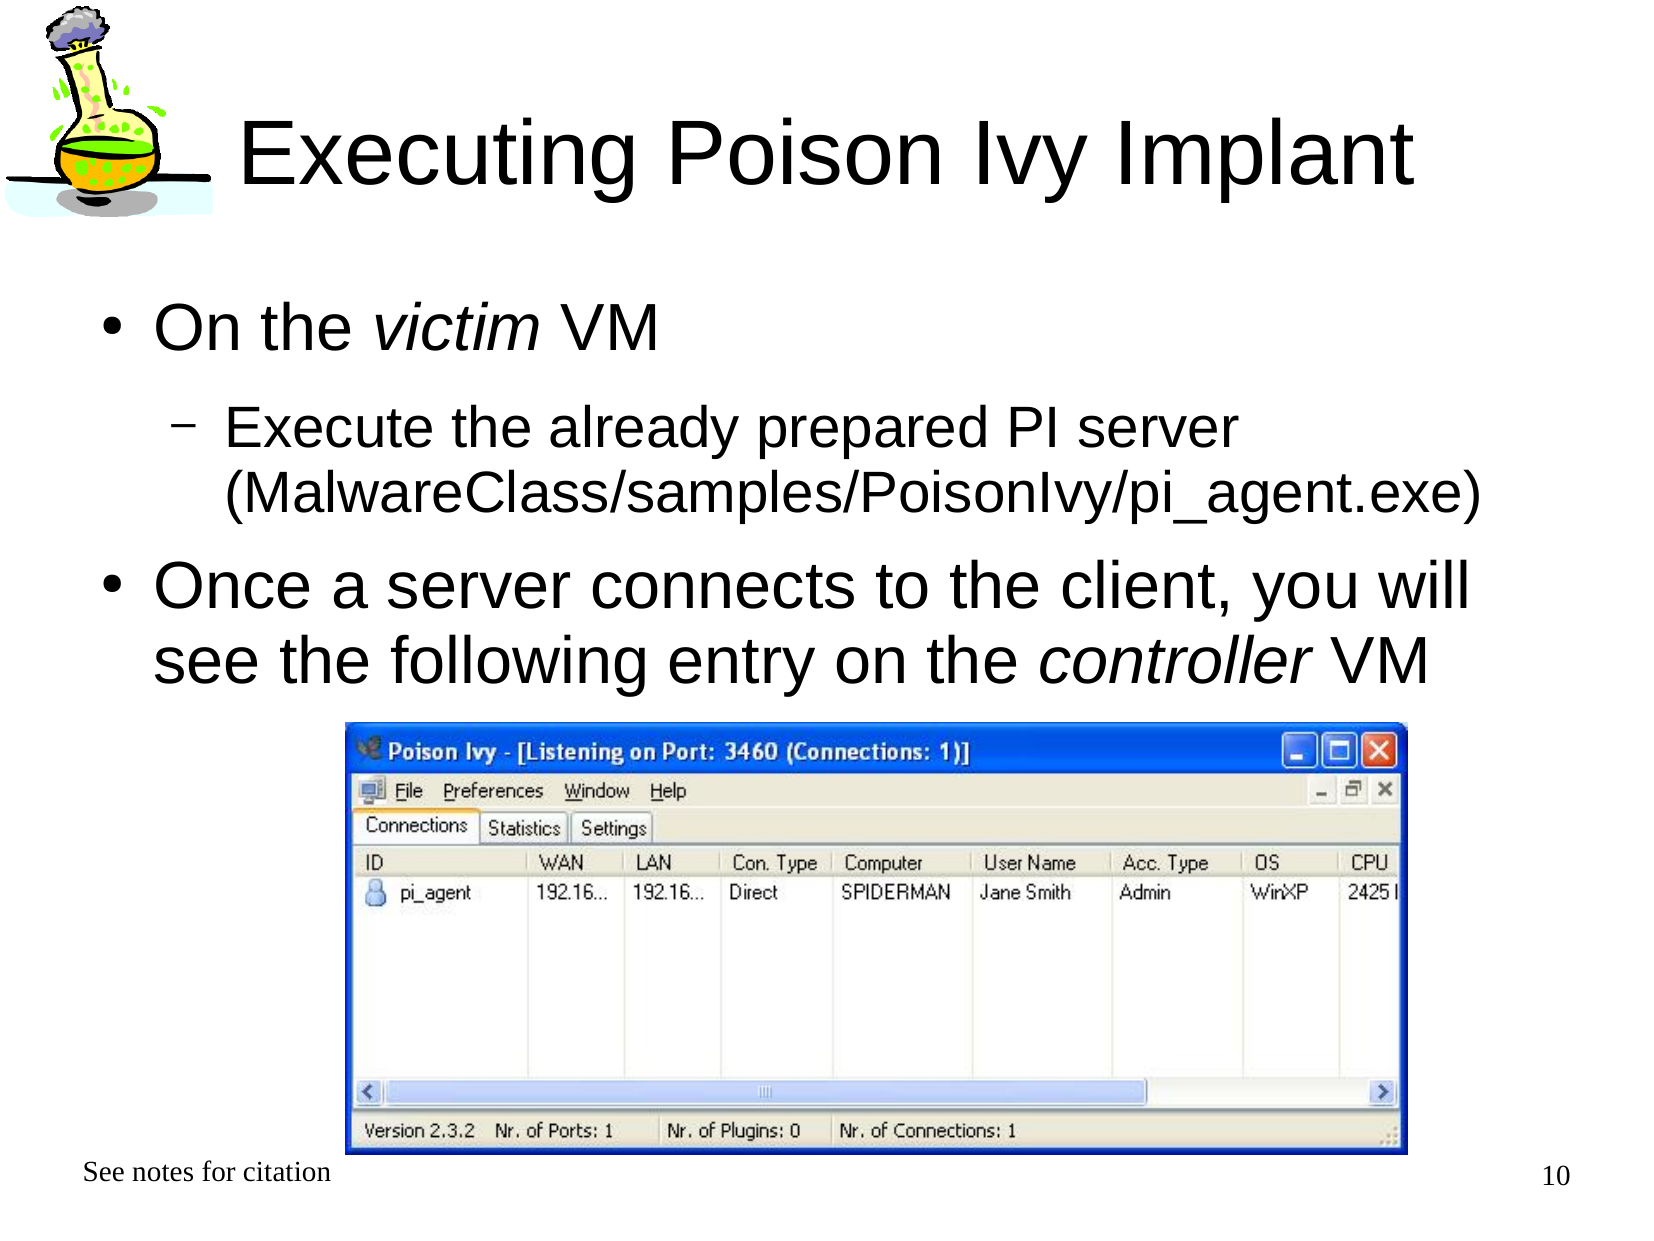

# Executing Poison Ivy Implant
On the victim VM
Execute the already prepared PI server (MalwareClass/samples/PoisonIvy/pi_agent.exe)
Once a server connects to the client, you will see the following entry on the controller VM
See notes for citation
10